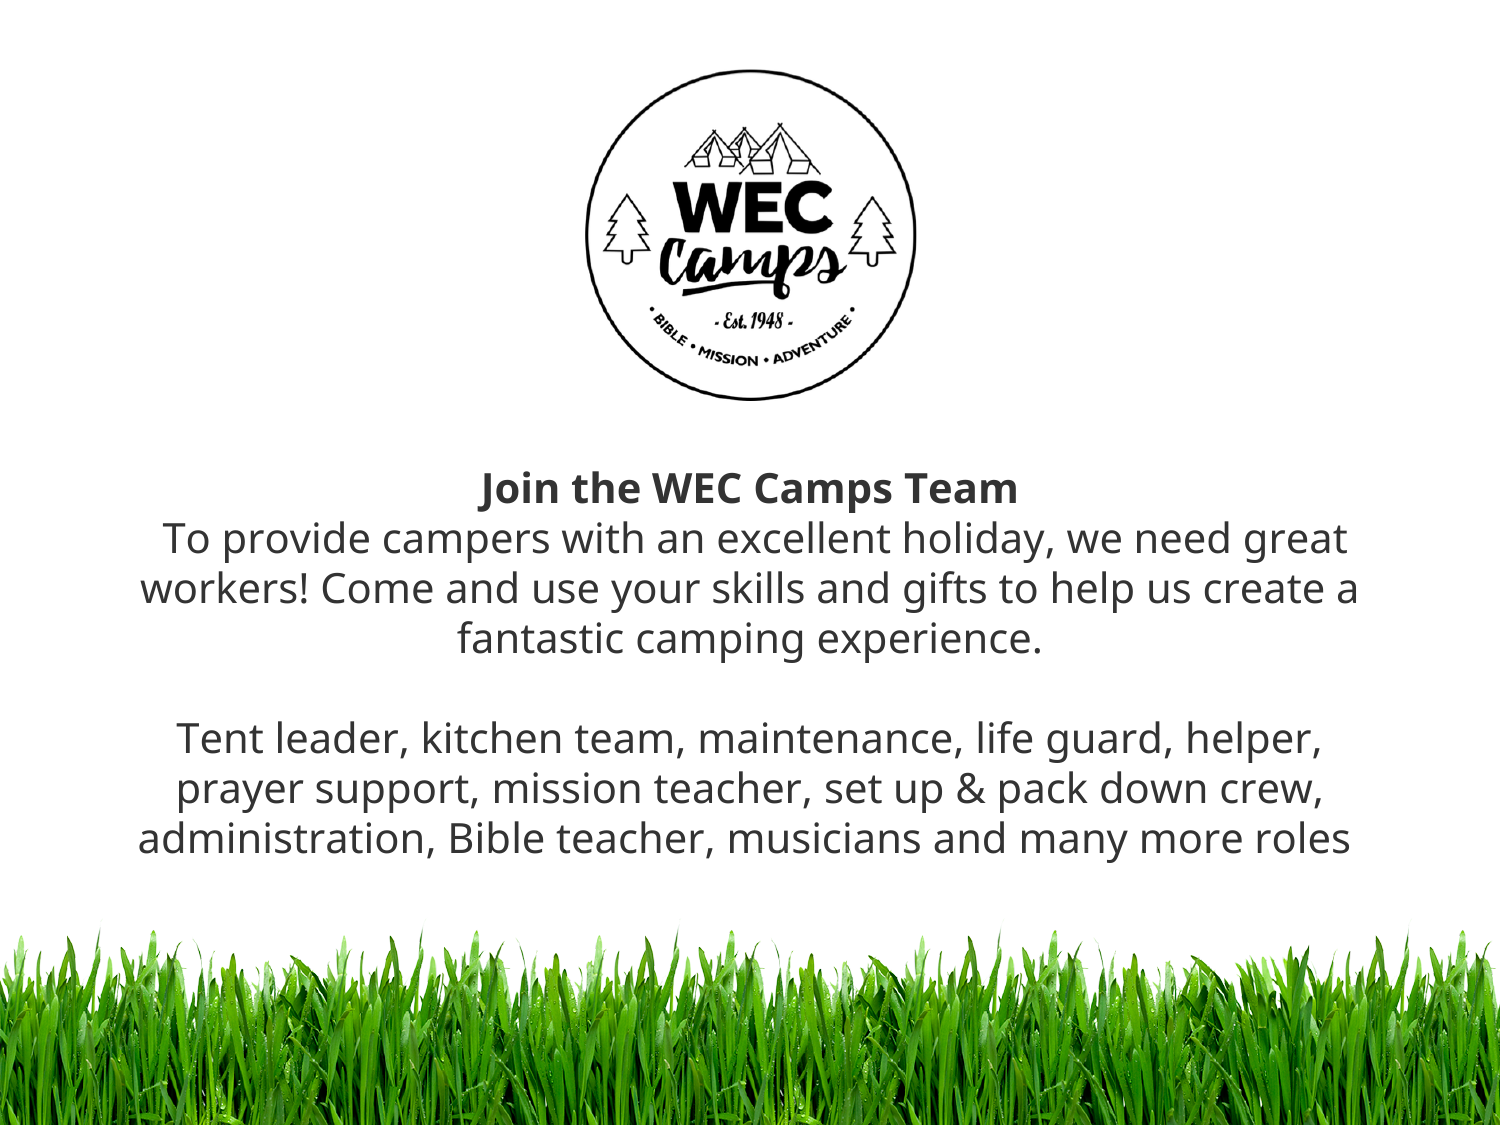

Join the WEC Camps Team
 To provide campers with an excellent holiday, we need great workers! Come and use your skills and gifts to help us create a fantastic camping experience.
Tent leader, kitchen team, maintenance, life guard, helper, prayer support, mission teacher, set up & pack down crew, administration, Bible teacher, musicians and many more roles